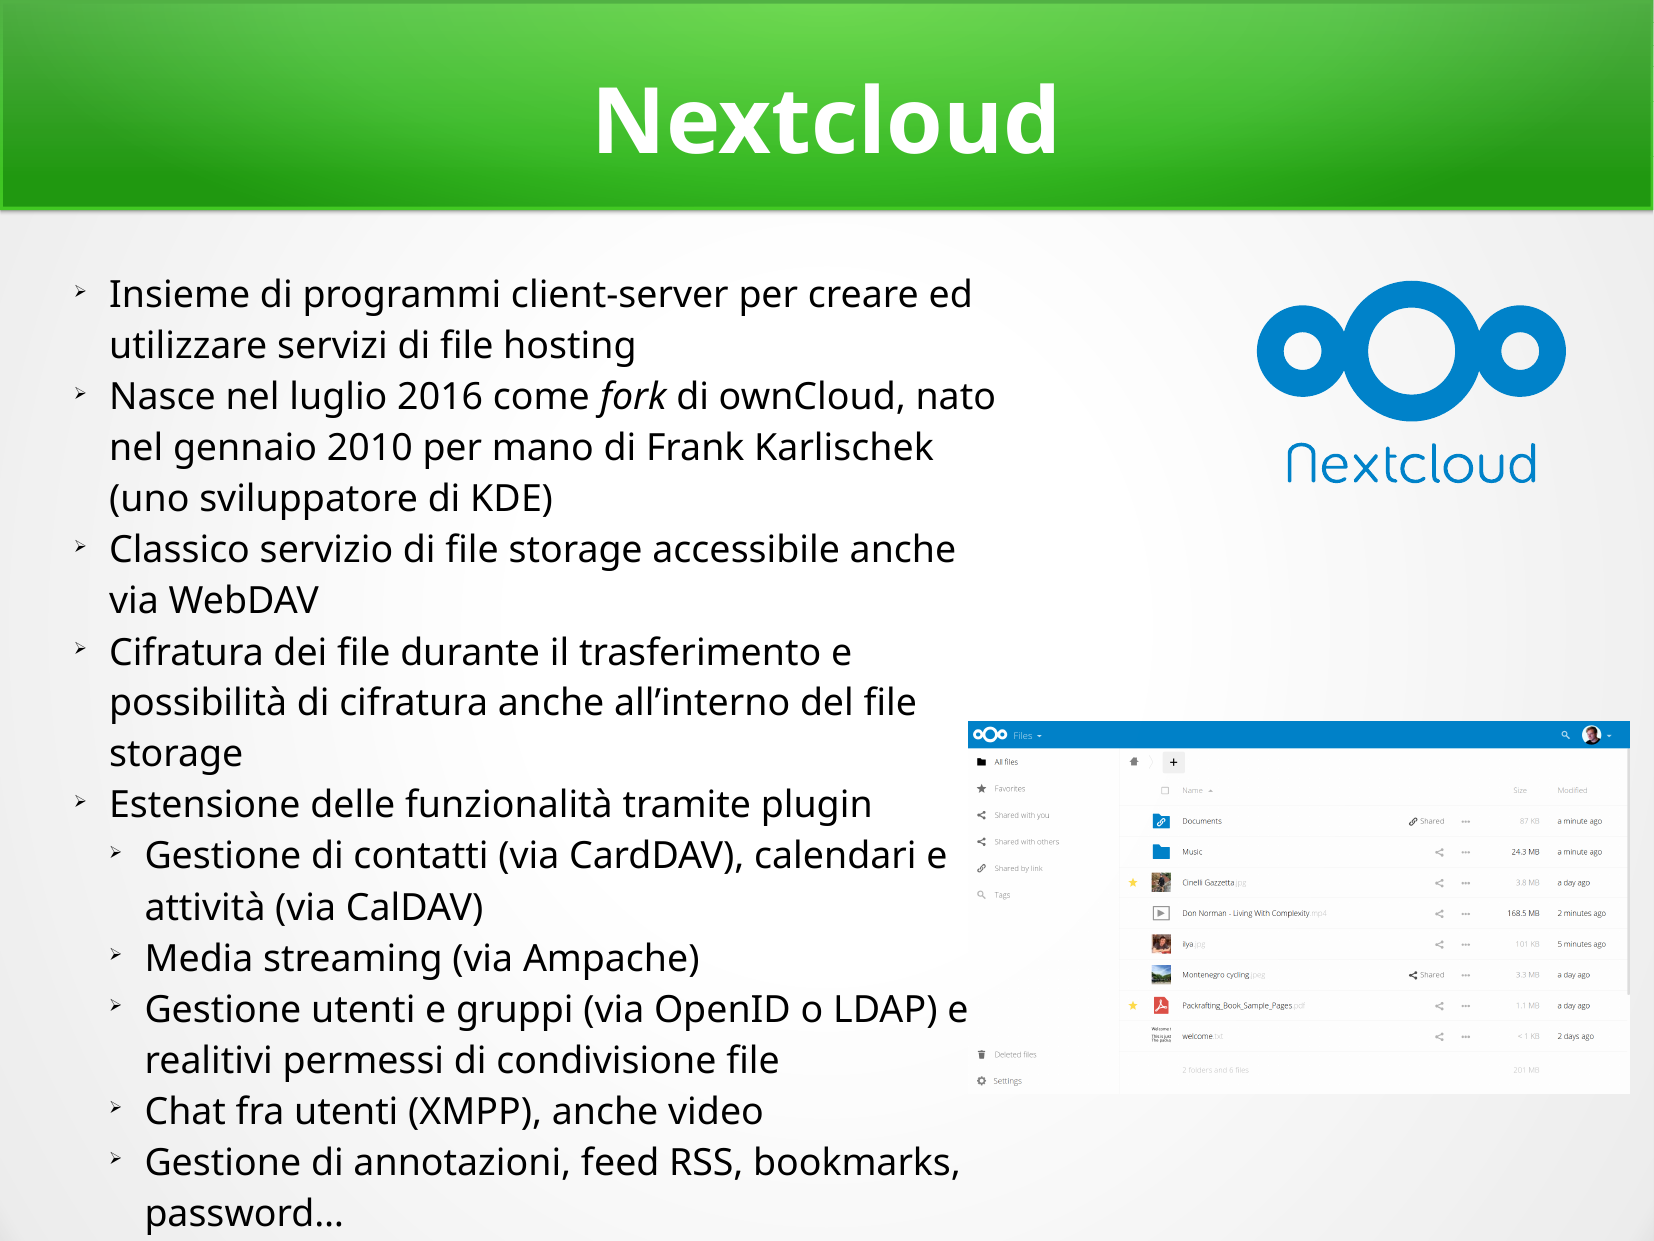

# Nextcloud
Insieme di programmi client-server per creare ed utilizzare servizi di file hosting
Nasce nel luglio 2016 come fork di ownCloud, nato nel gennaio 2010 per mano di Frank Karlischek (uno sviluppatore di KDE)
Classico servizio di file storage accessibile anche via WebDAV
Cifratura dei file durante il trasferimento e possibilità di cifratura anche all’interno del file storage
Estensione delle funzionalità tramite plugin
Gestione di contatti (via CardDAV), calendari e attività (via CalDAV)
Media streaming (via Ampache)
Gestione utenti e gruppi (via OpenID o LDAP) e realitivi permessi di condivisione file
Chat fra utenti (XMPP), anche video
Gestione di annotazioni, feed RSS, bookmarks, password…
Client di sincronizzazione per tutti i sistemi
Windows, Mac OS X, GNU/Linux
Android